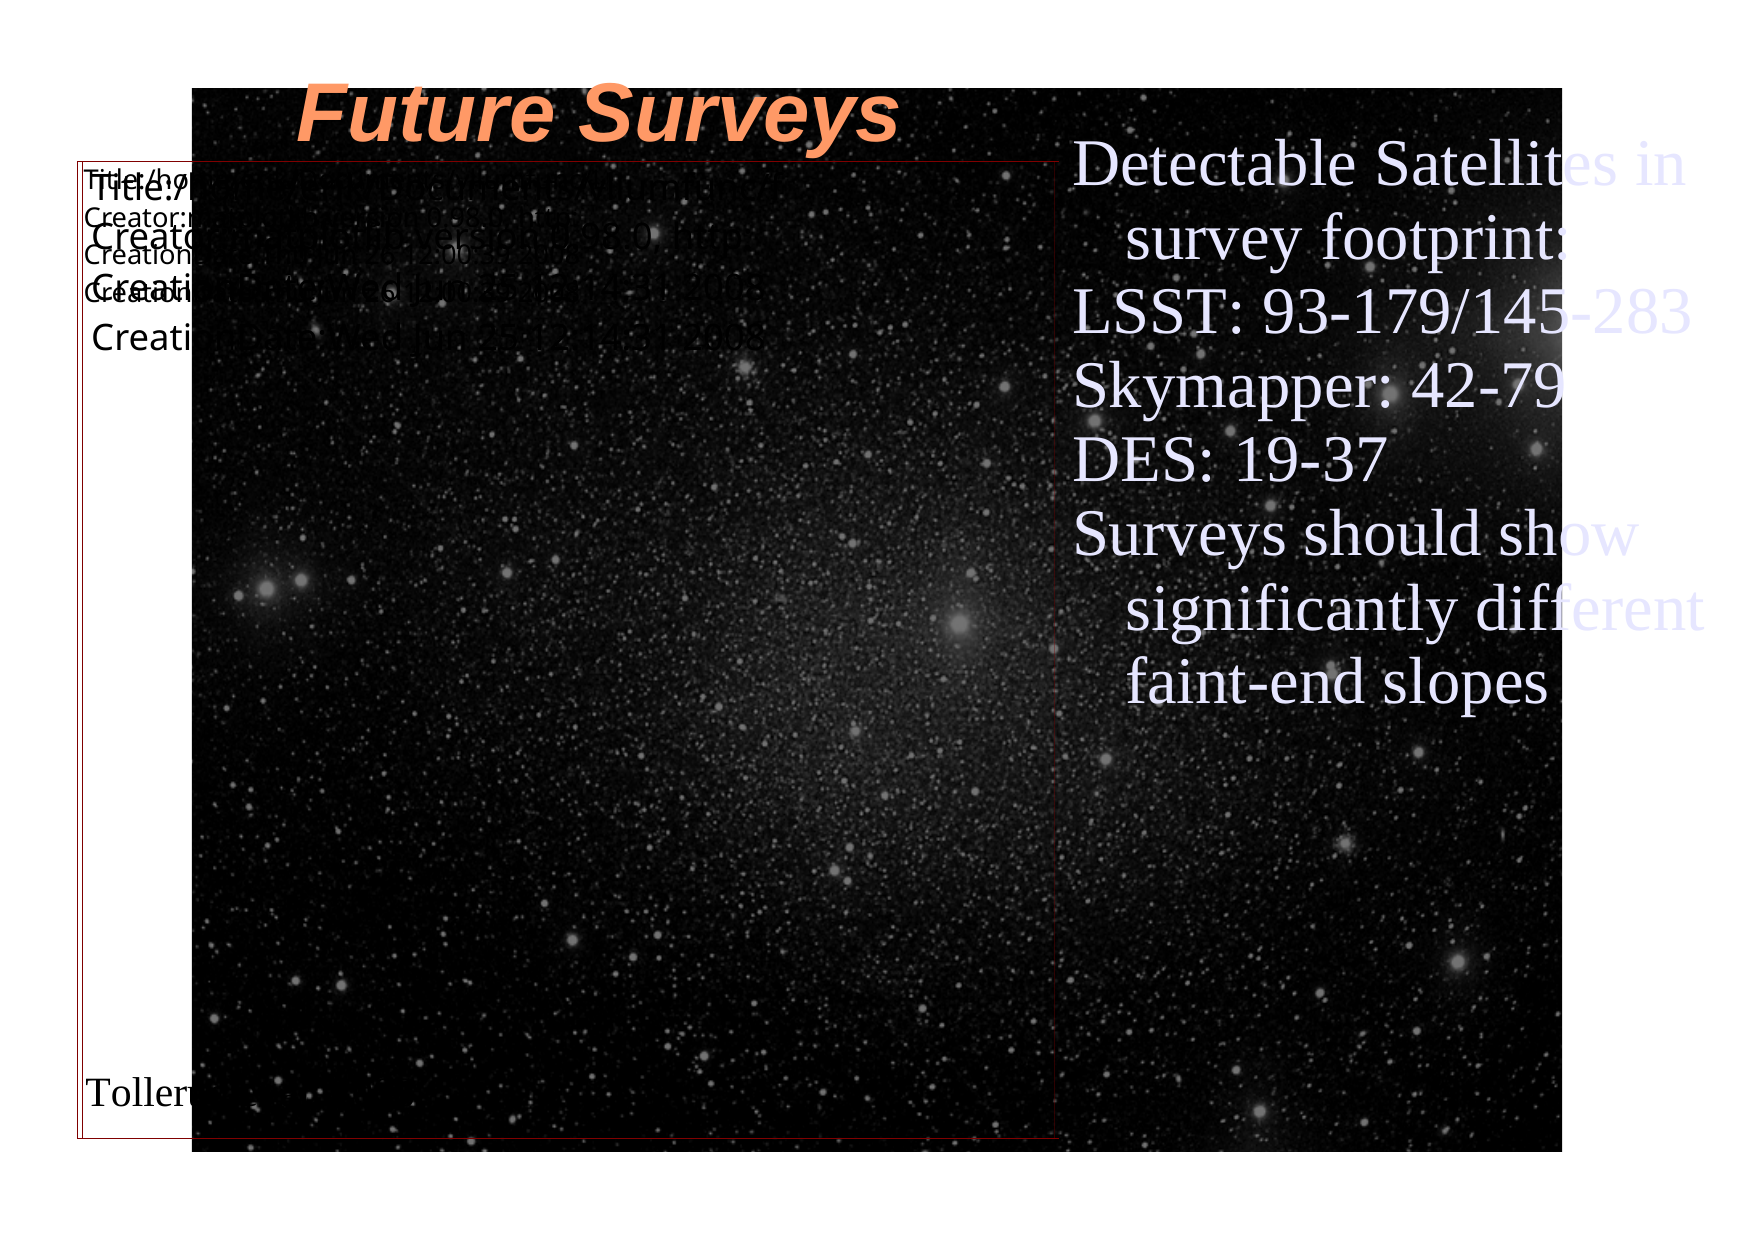

# Future Surveys
Detectable Satellites in survey footprint:
LSST: 93-179/145-283
Skymapper: 42-79
DES: 19-37
Surveys should show significantly different faint-end slopes
Tollerud et al. 2008